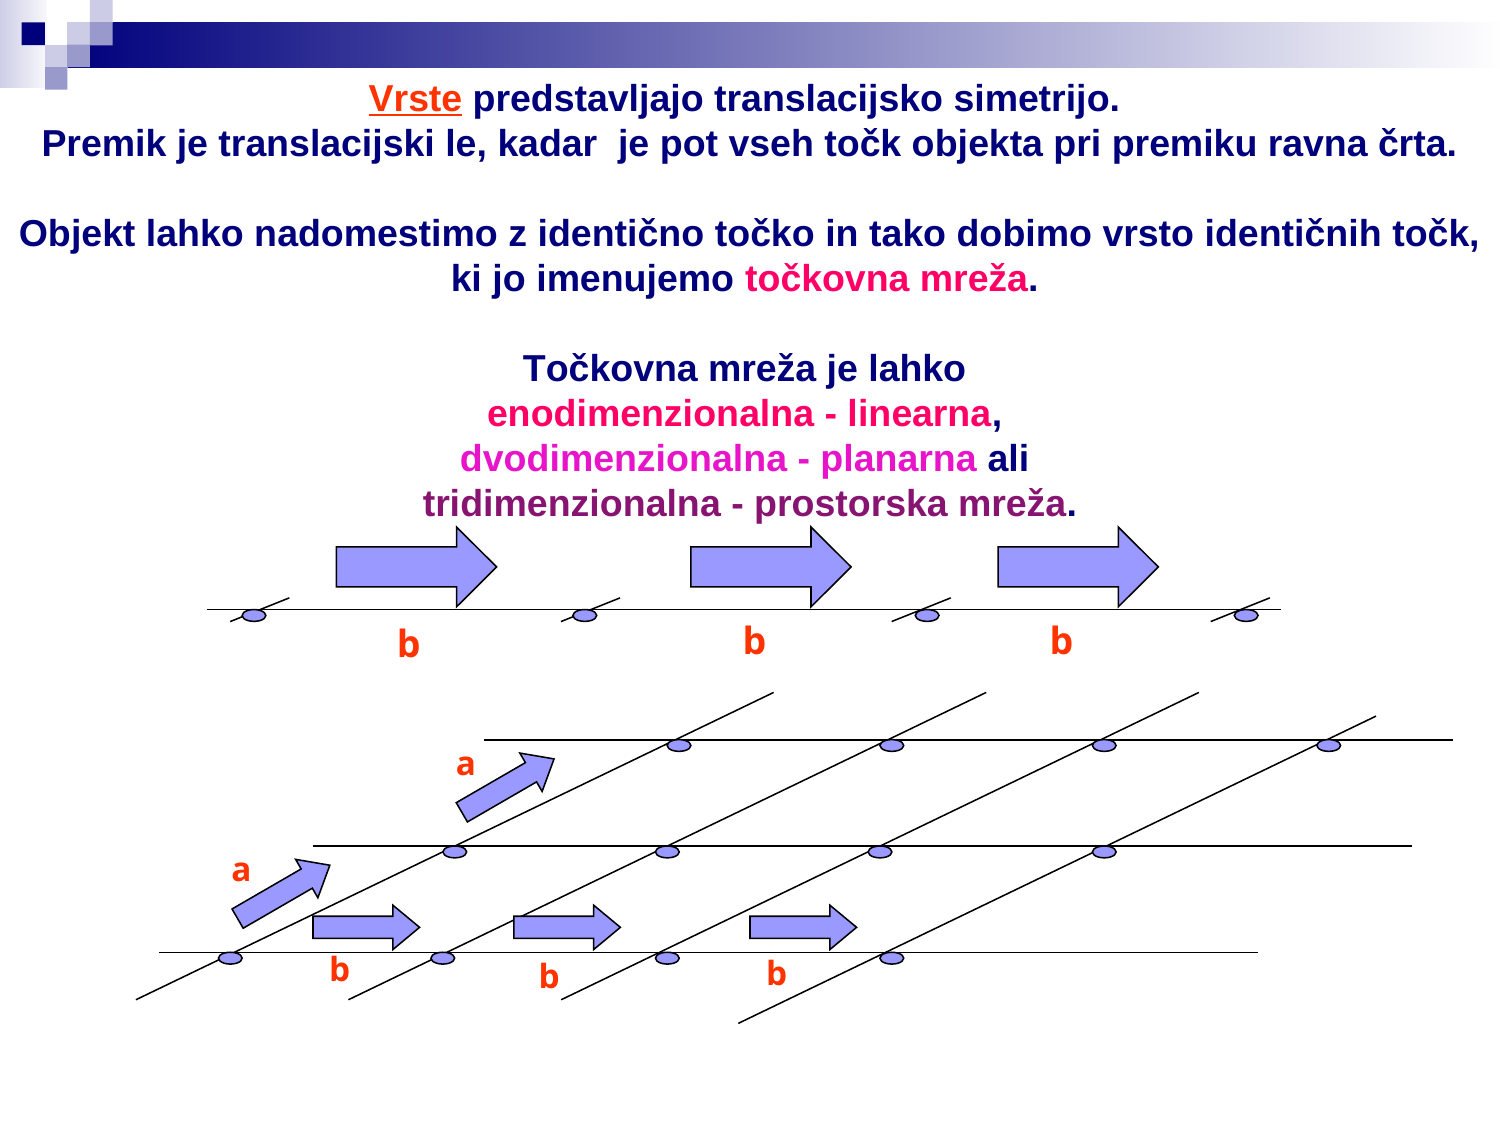

Vrste predstavljajo translacijsko simetrijo.
Premik je translacijski le, kadar je pot vseh točk objekta pri premiku ravna črta.
Objekt lahko nadomestimo z identično točko in tako dobimo vrsto identičnih točk, ki jo imenujemo točkovna mreža.
Točkovna mreža je lahko
enodimenzionalna - linearna,
dvodimenzionalna - planarna ali
tridimenzionalna - prostorska mreža.
b
b
b
a
a
b
b
b